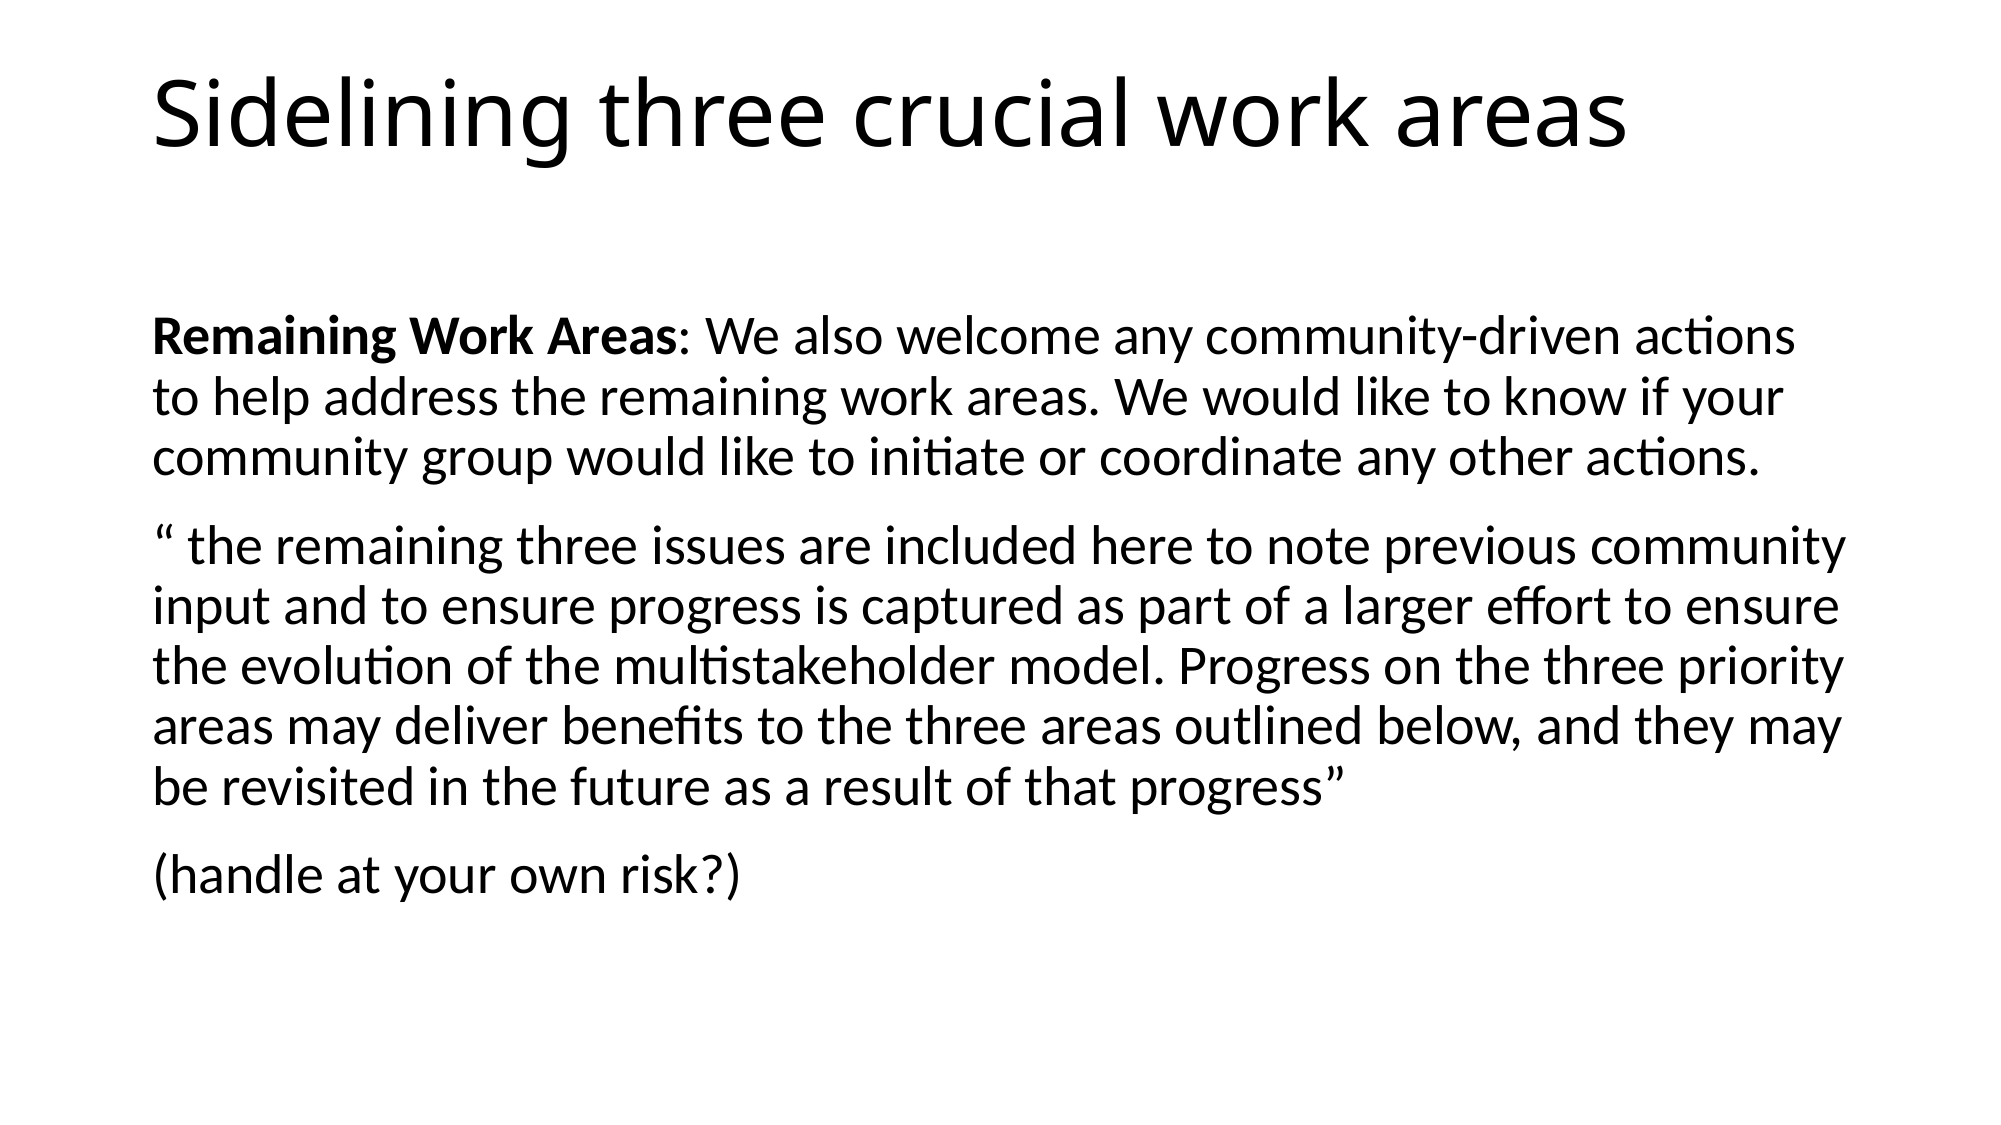

# Sidelining three crucial work areas
Remaining Work Areas: We also welcome any community-driven actions to help address the remaining work areas. We would like to know if your community group would like to initiate or coordinate any other actions.
“ the remaining three issues are included here to note previous community input and to ensure progress is captured as part of a larger effort to ensure the evolution of the multistakeholder model. Progress on the three priority areas may deliver benefits to the three areas outlined below, and they may be revisited in the future as a result of that progress”
(handle at your own risk?)